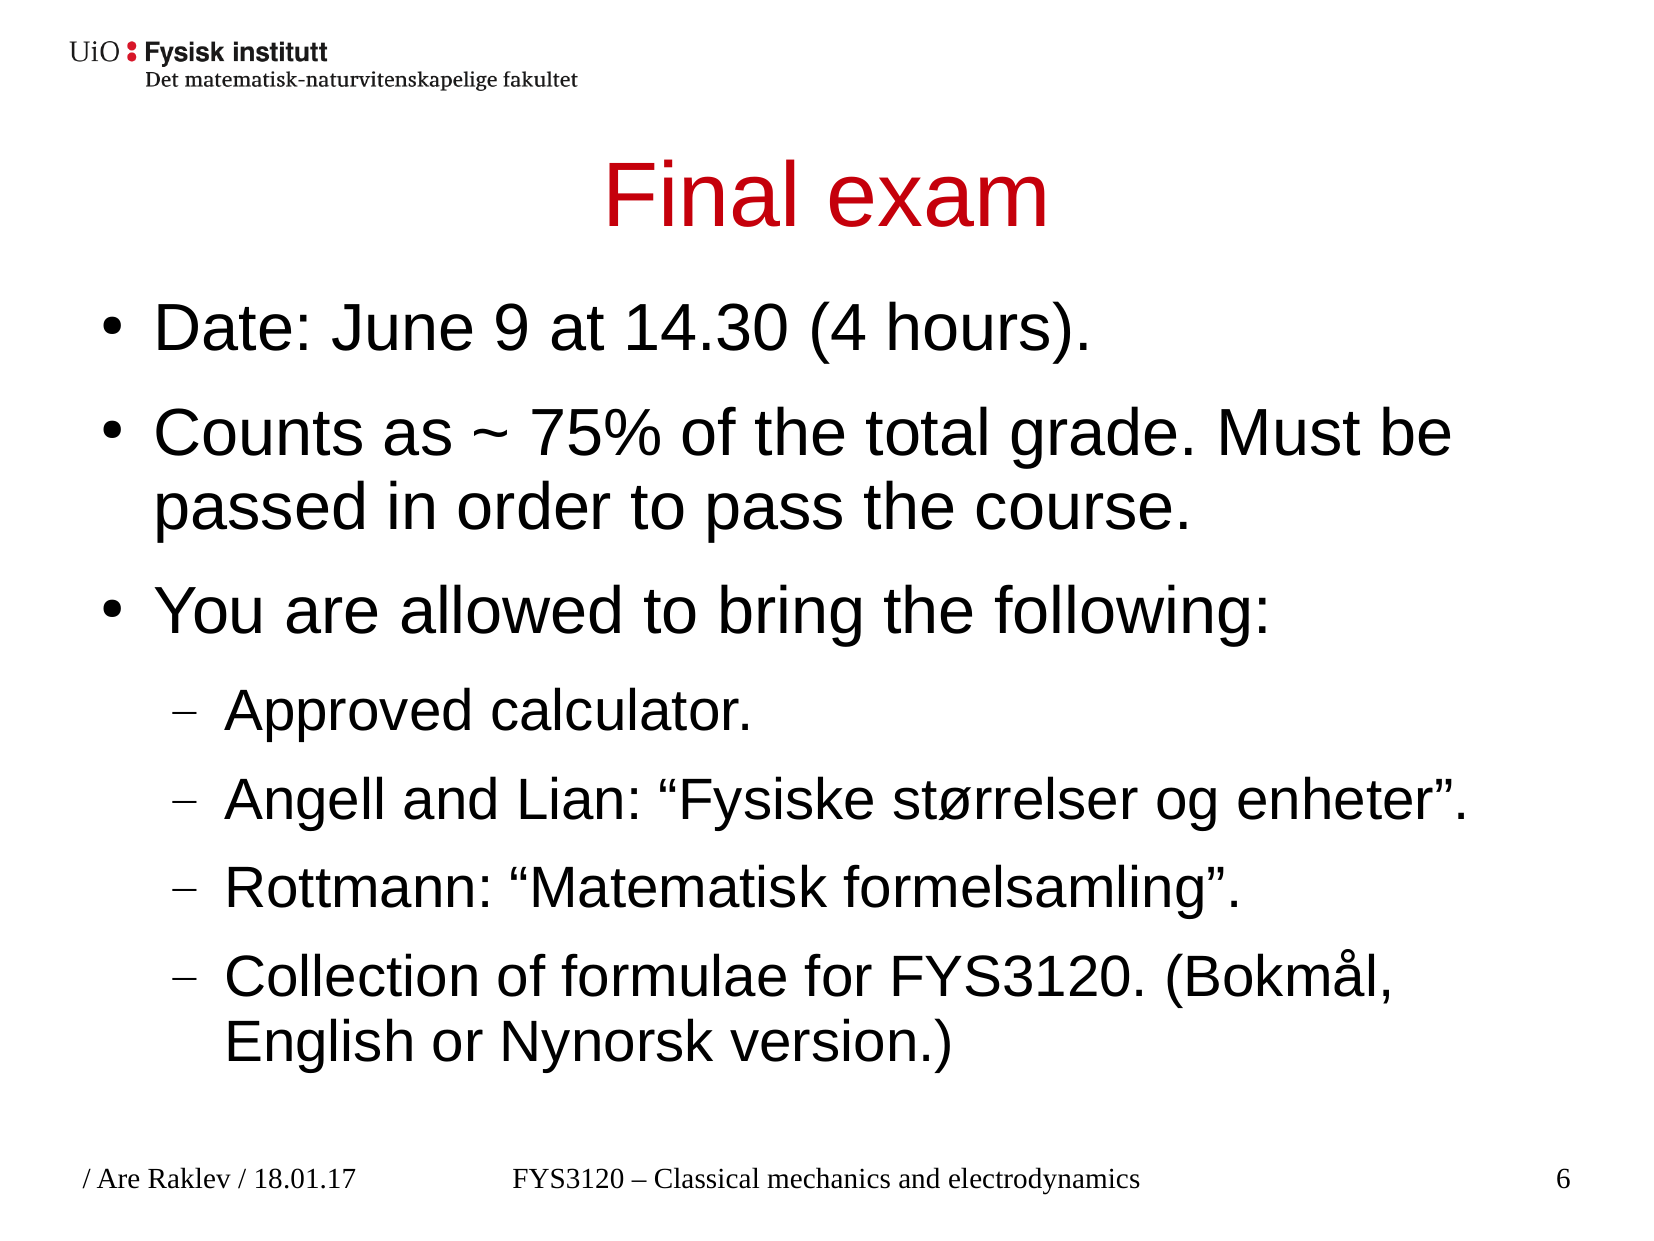

# Final exam
Date: June 9 at 14.30 (4 hours).
Counts as ~ 75% of the total grade. Must be passed in order to pass the course.
You are allowed to bring the following:
Approved calculator.
Angell and Lian: “Fysiske størrelser og enheter”.
Rottmann: “Matematisk formelsamling”.
Collection of formulae for FYS3120. (Bokmål, English or Nynorsk version.)
/ Are Raklev / 18.01.17
FYS3120 – Classical mechanics and electrodynamics
6